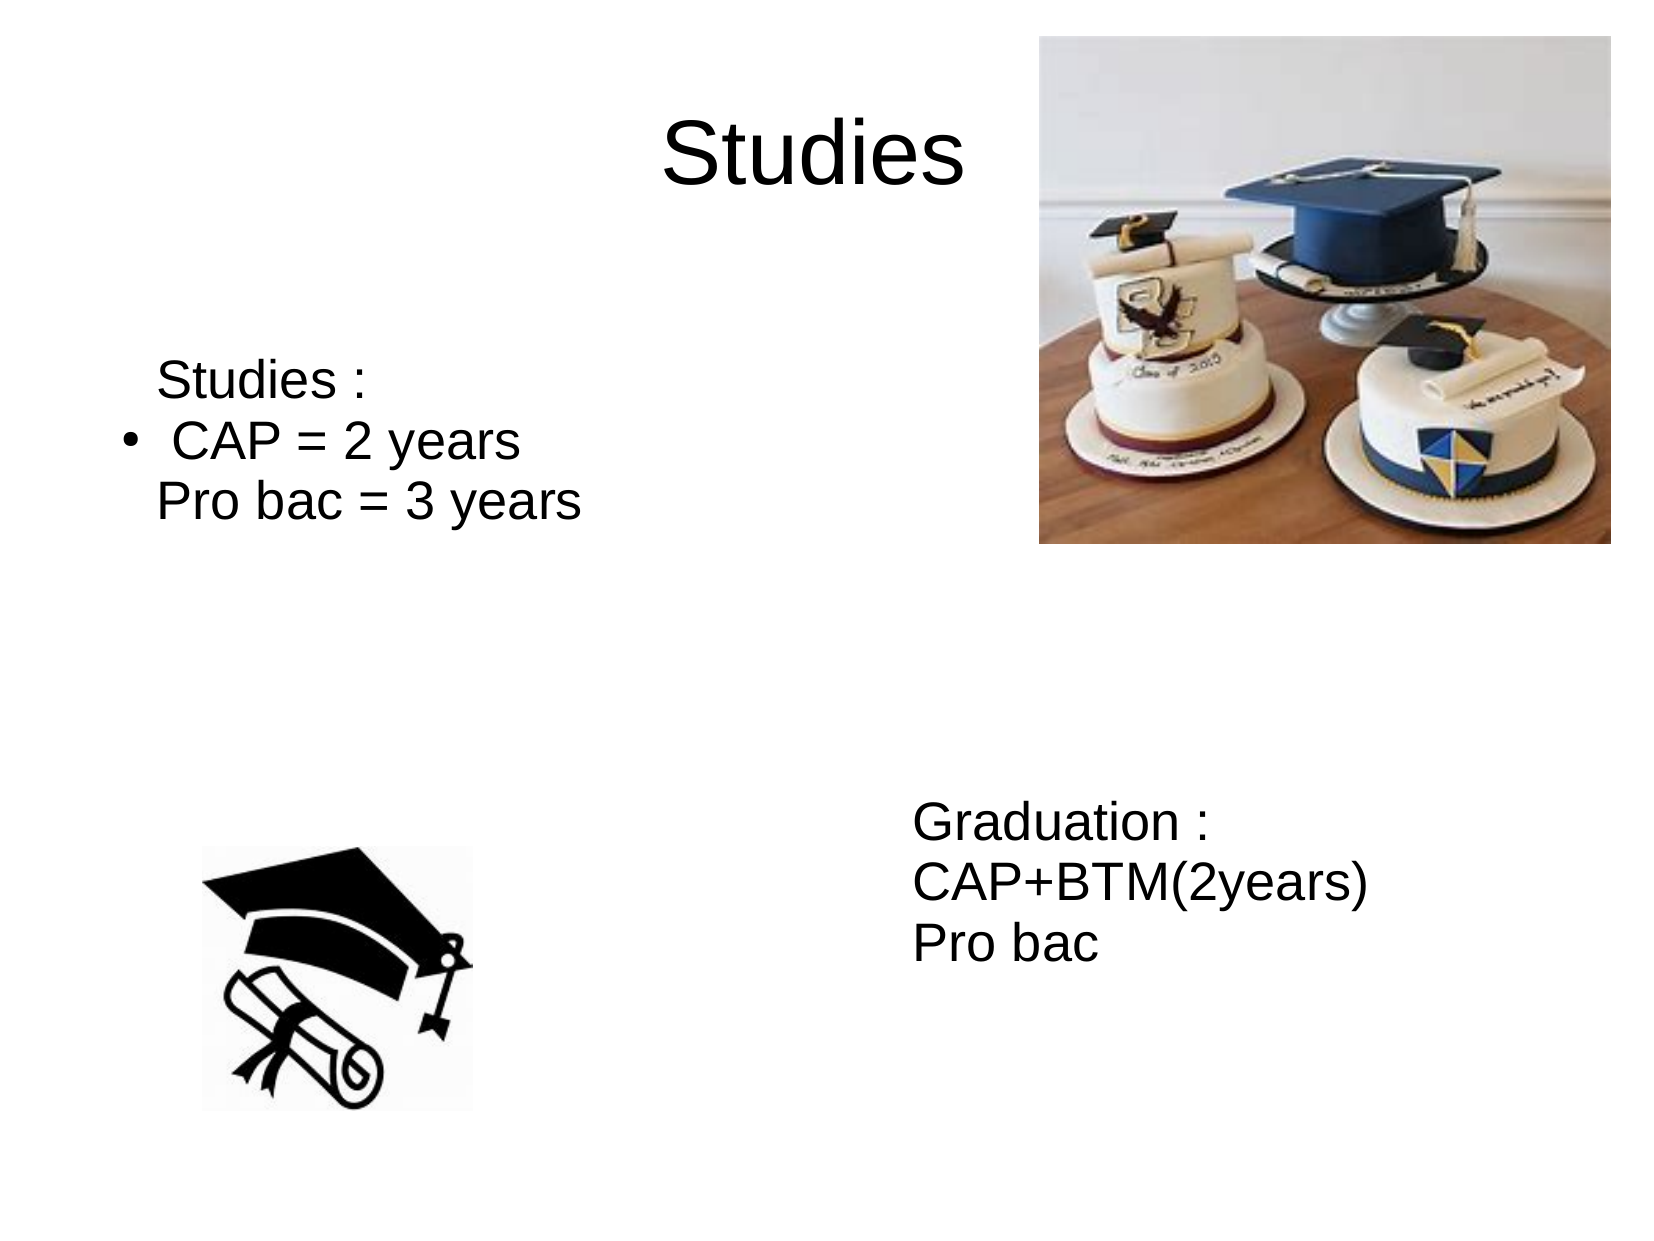

# Studies
Studies :
 CAP = 2 years
Pro bac = 3 years
Graduation :
CAP+BTM(2years)
Pro bac